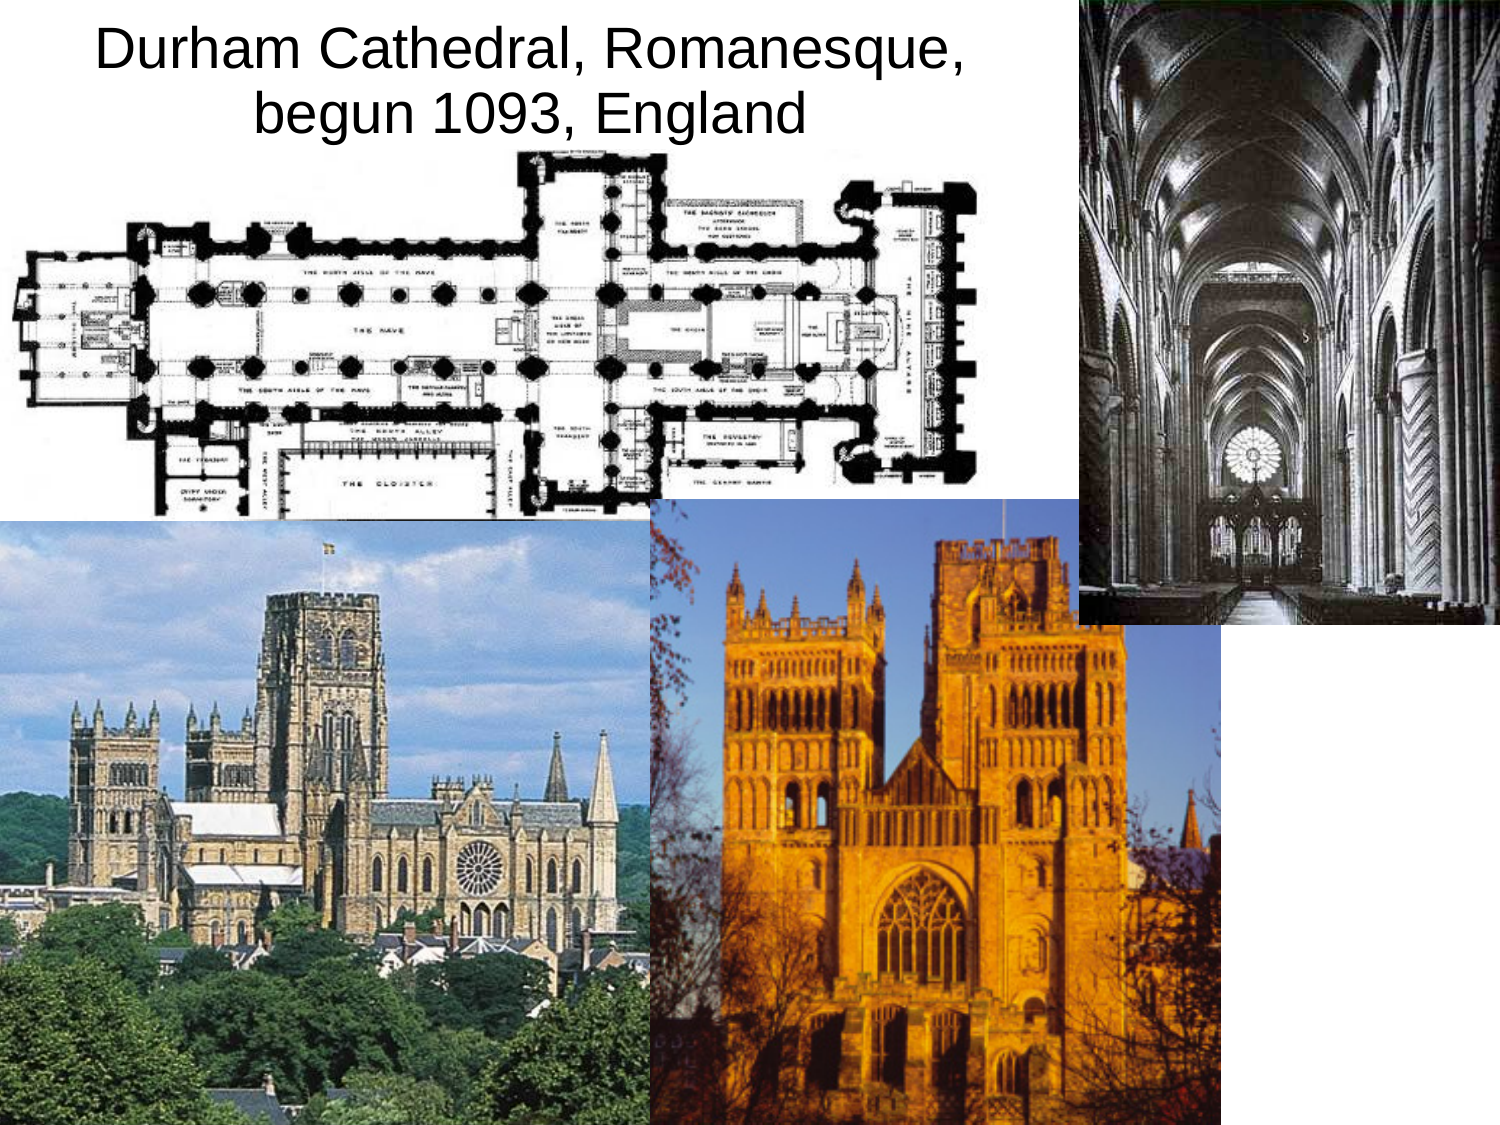

# Durham Cathedral, Romanesque, begun 1093, England